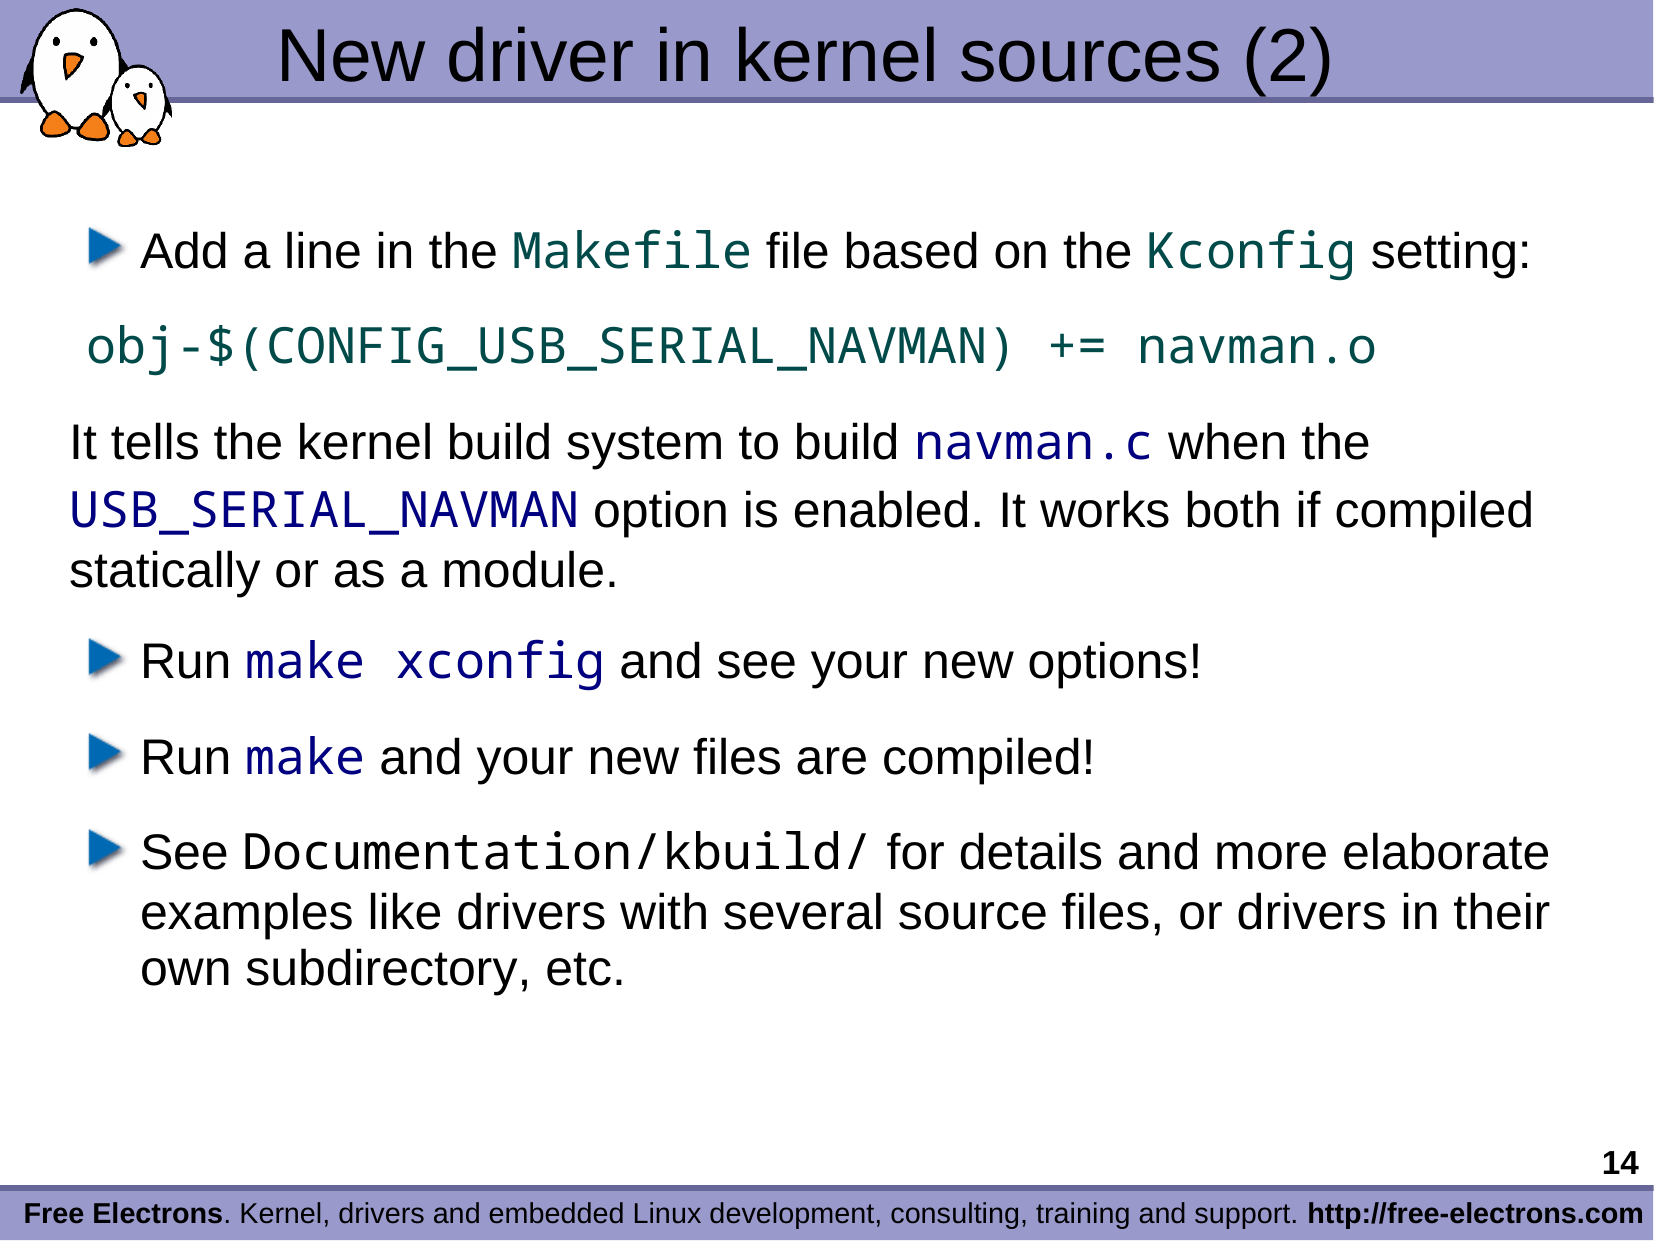

# New driver in kernel sources (2)
Add a line in the Makefile file based on the Kconfig setting:
obj-$(CONFIG_USB_SERIAL_NAVMAN) += navman.o
It tells the kernel build system to build navman.c when the USB_SERIAL_NAVMAN option is enabled. It works both if compiled statically or as a module.
Run make xconfig and see your new options!
Run make and your new files are compiled!
See Documentation/kbuild/ for details and more elaborate examples like drivers with several source files, or drivers in their own subdirectory, etc.